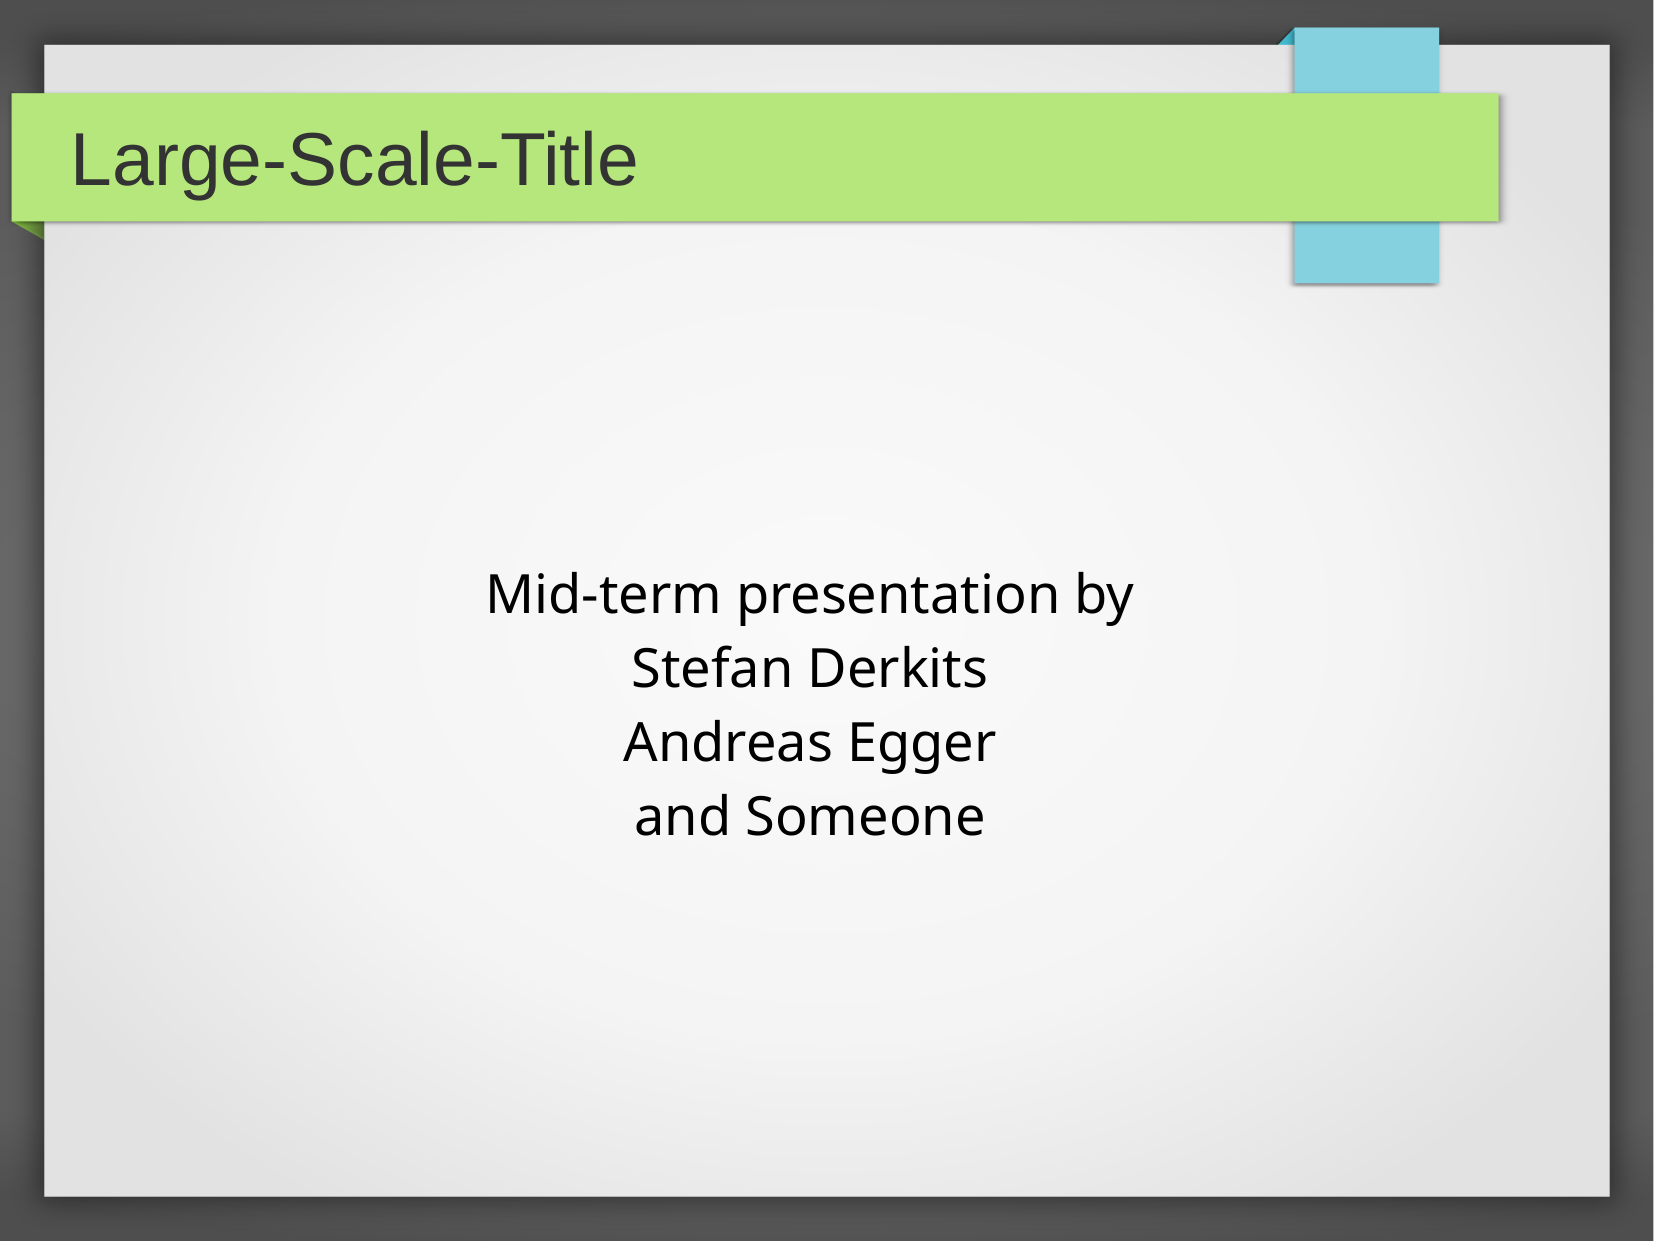

# Large-Scale-Title
Mid-term presentation by
Stefan Derkits
Andreas Egger
and Someone